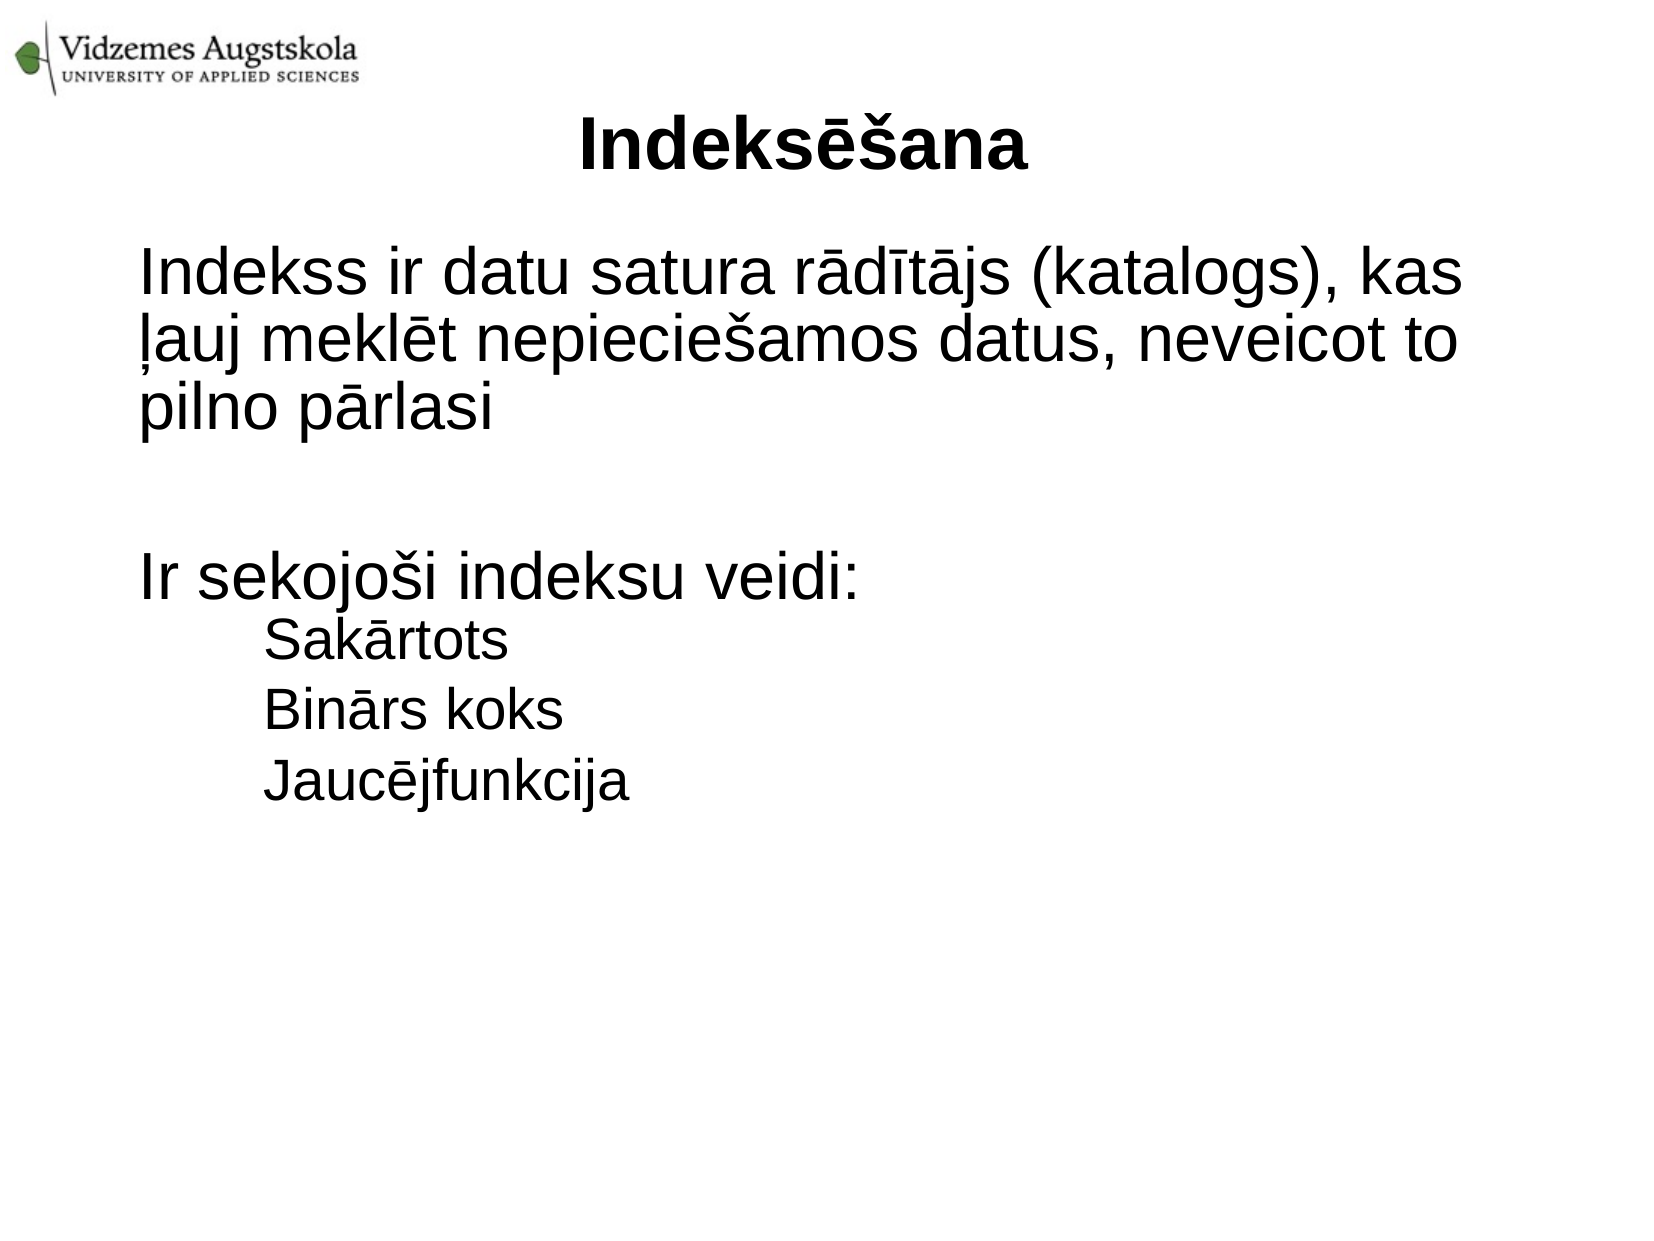

# Indeksēšana
Indekss ir datu satura rādītājs (katalogs), kas ļauj meklēt nepieciešamos datus, neveicot to pilno pārlasi
Ir sekojoši indeksu veidi:
Sakārtots
Binārs koks
Jaucējfunkcija